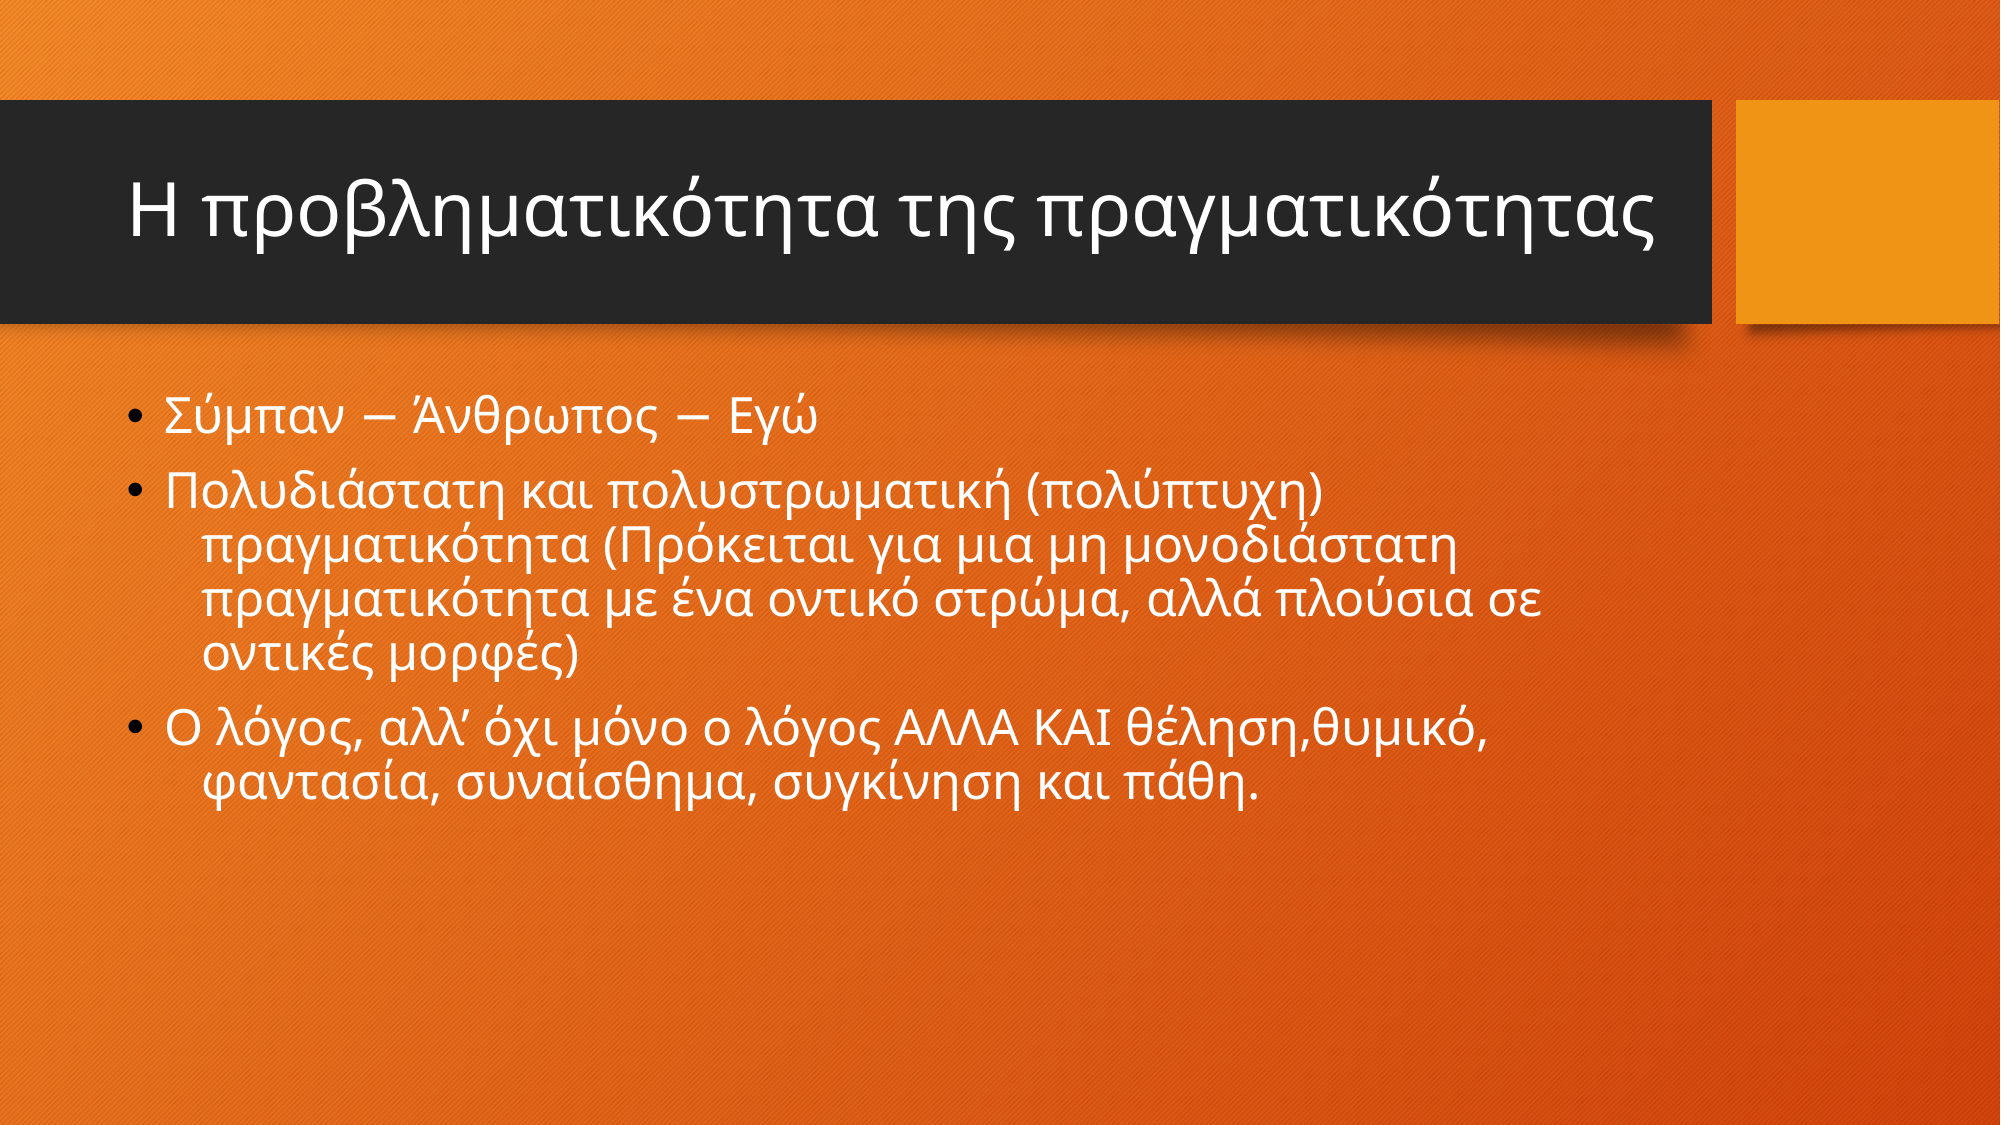

# Η προβληματικότητα της πραγματικότητας
Σύμπαν − Άνθρωπος − Εγώ
Πολυδιάστατη και πολυστρωματική (πολύπτυχη) πραγματικότητα (Πρόκειται για μια μη μονοδιάστατη πραγματικότητα με ένα οντικό στρώμα, αλλά πλούσια σε οντικές μορφές)
Ο λόγος, αλλ’ όχι μόνο ο λόγος ΑΛΛΑ ΚΑΙ θέληση,θυμικό, φαντασία, συναίσθημα, συγκίνηση και πάθη.